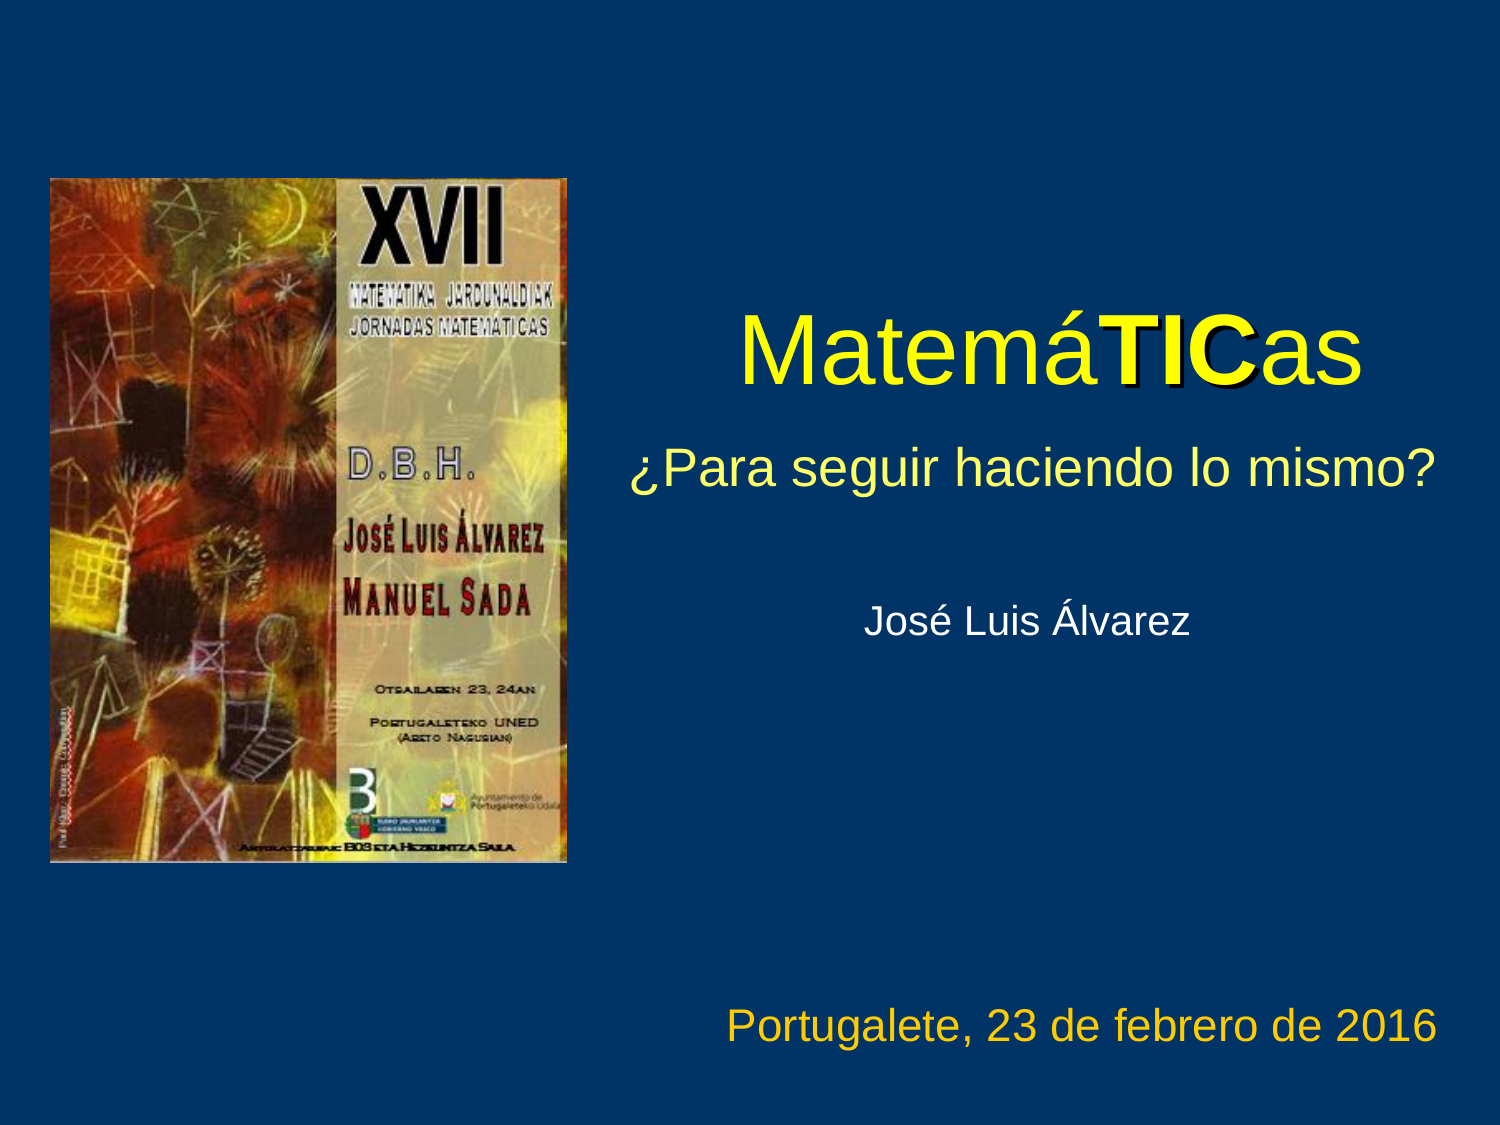

MatemáTICas
¿Para seguir haciendo lo mismo?
José Luis Álvarez
Portugalete, 23 de febrero de 2016